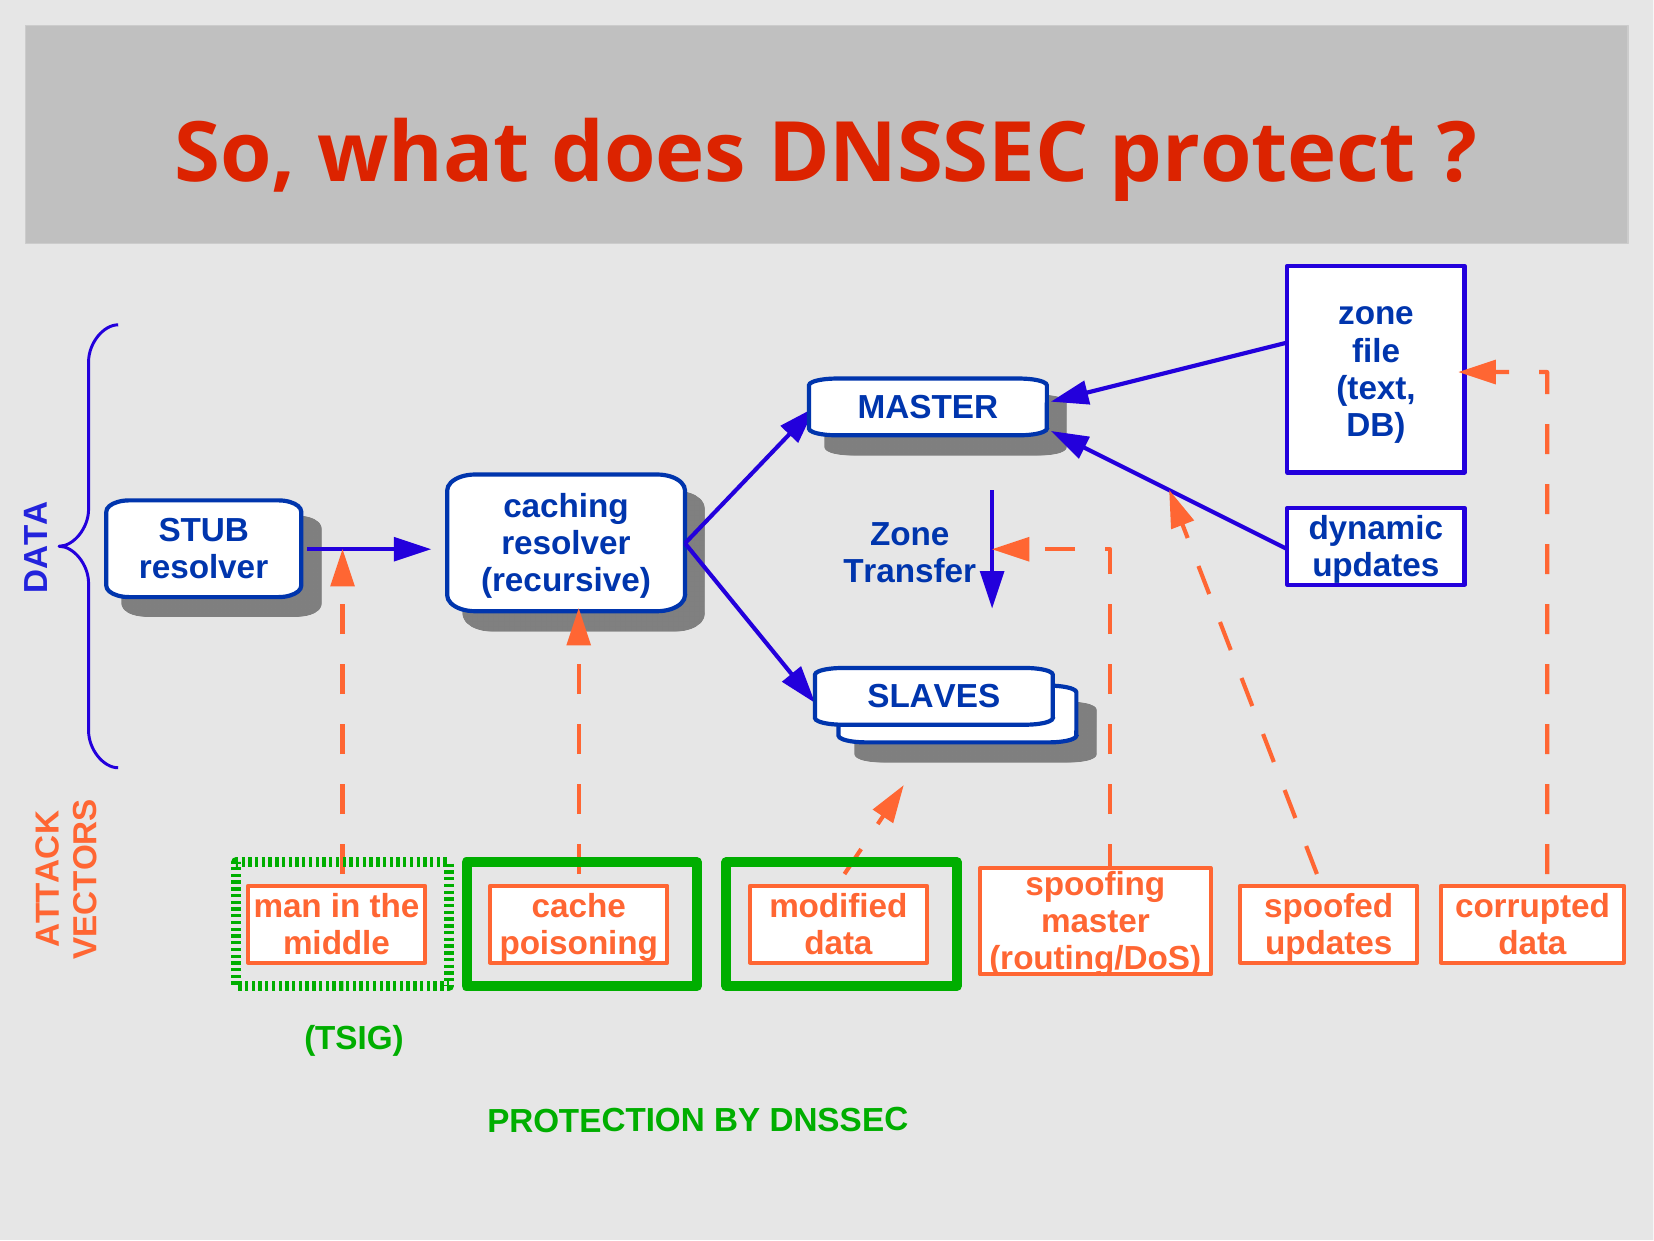

# So, what does DNSSEC protect ?
zone
file
(text,
DB)
MASTER
DATA
caching
resolver
(recursive)
STUB
resolver
dynamic
updates
Zone Transfer
SLAVES
SLAVES
ATTACK
VECTORS
spoofing
master
(routing/DoS)
man in the
middle
cache
poisoning
modified
data
spoofed
updates
corrupted
data
(TSIG)
PROTECTION BY DNSSEC